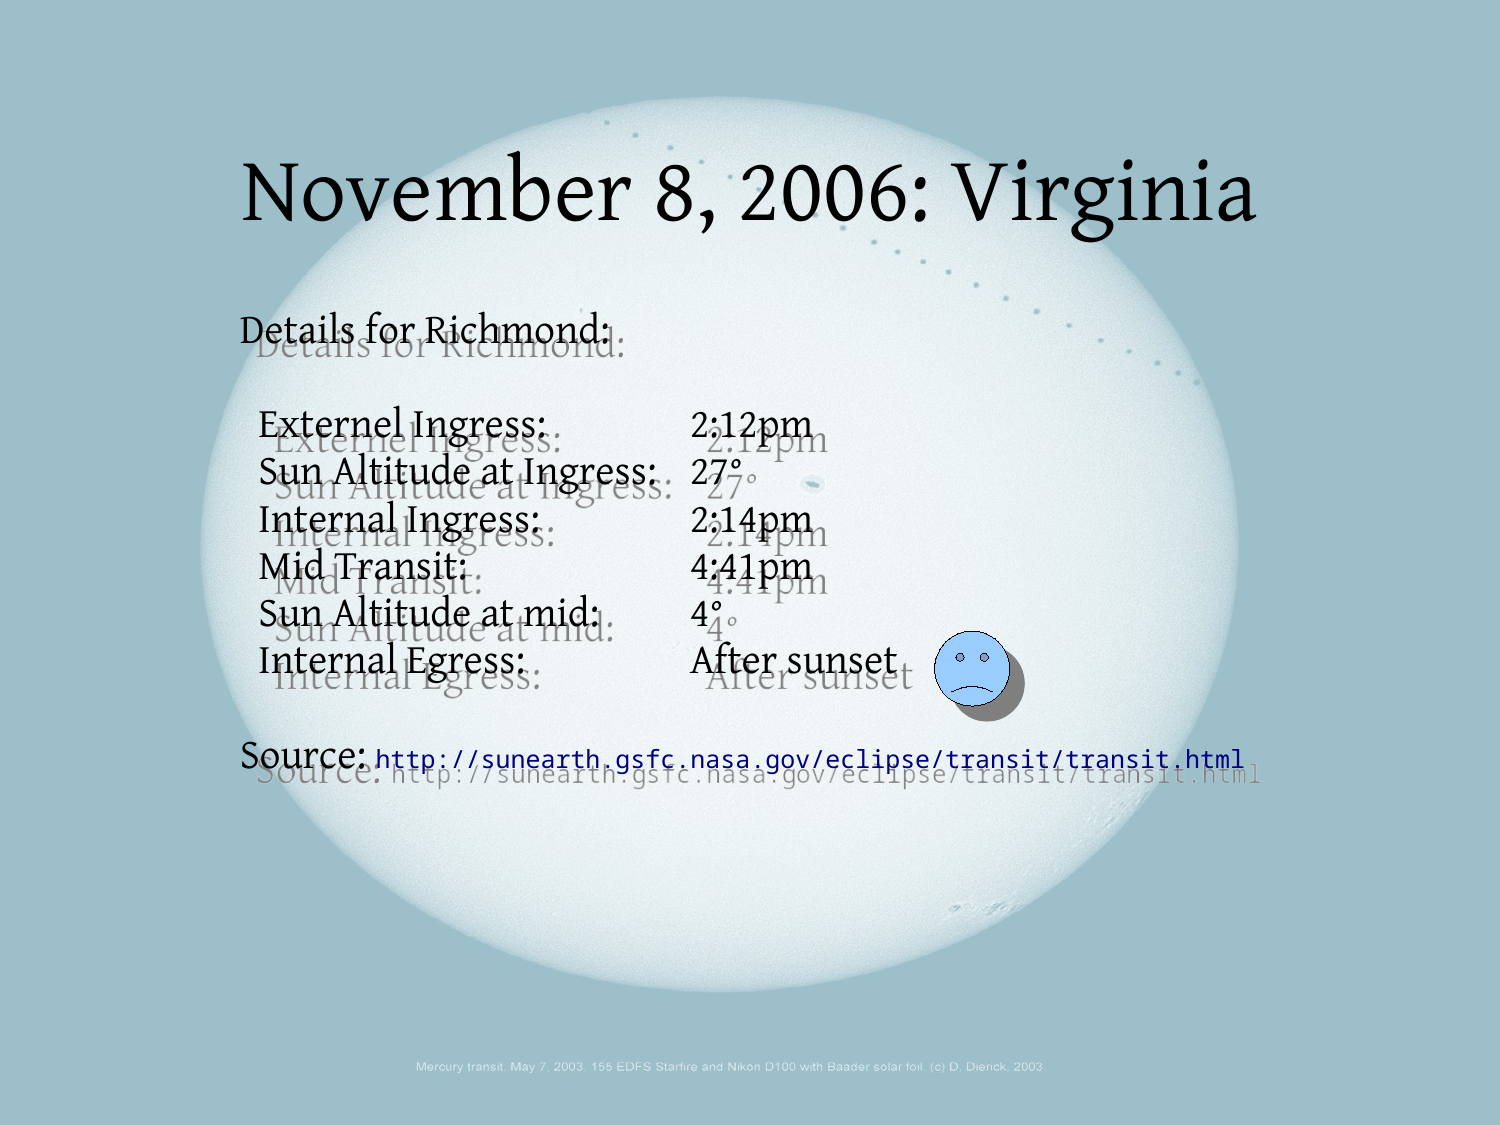

# November 8, 2006: Virginia
Details for Richmond:
 Externel Ingress: 	2:12pm
 Sun Altitude at Ingress: 	27°
 Internal Ingress: 	2:14pm
 Mid Transit:		4:41pm
 Sun Altitude at mid:	4°
 Internal Egress:		After sunset
Source: http://sunearth.gsfc.nasa.gov/eclipse/transit/transit.html